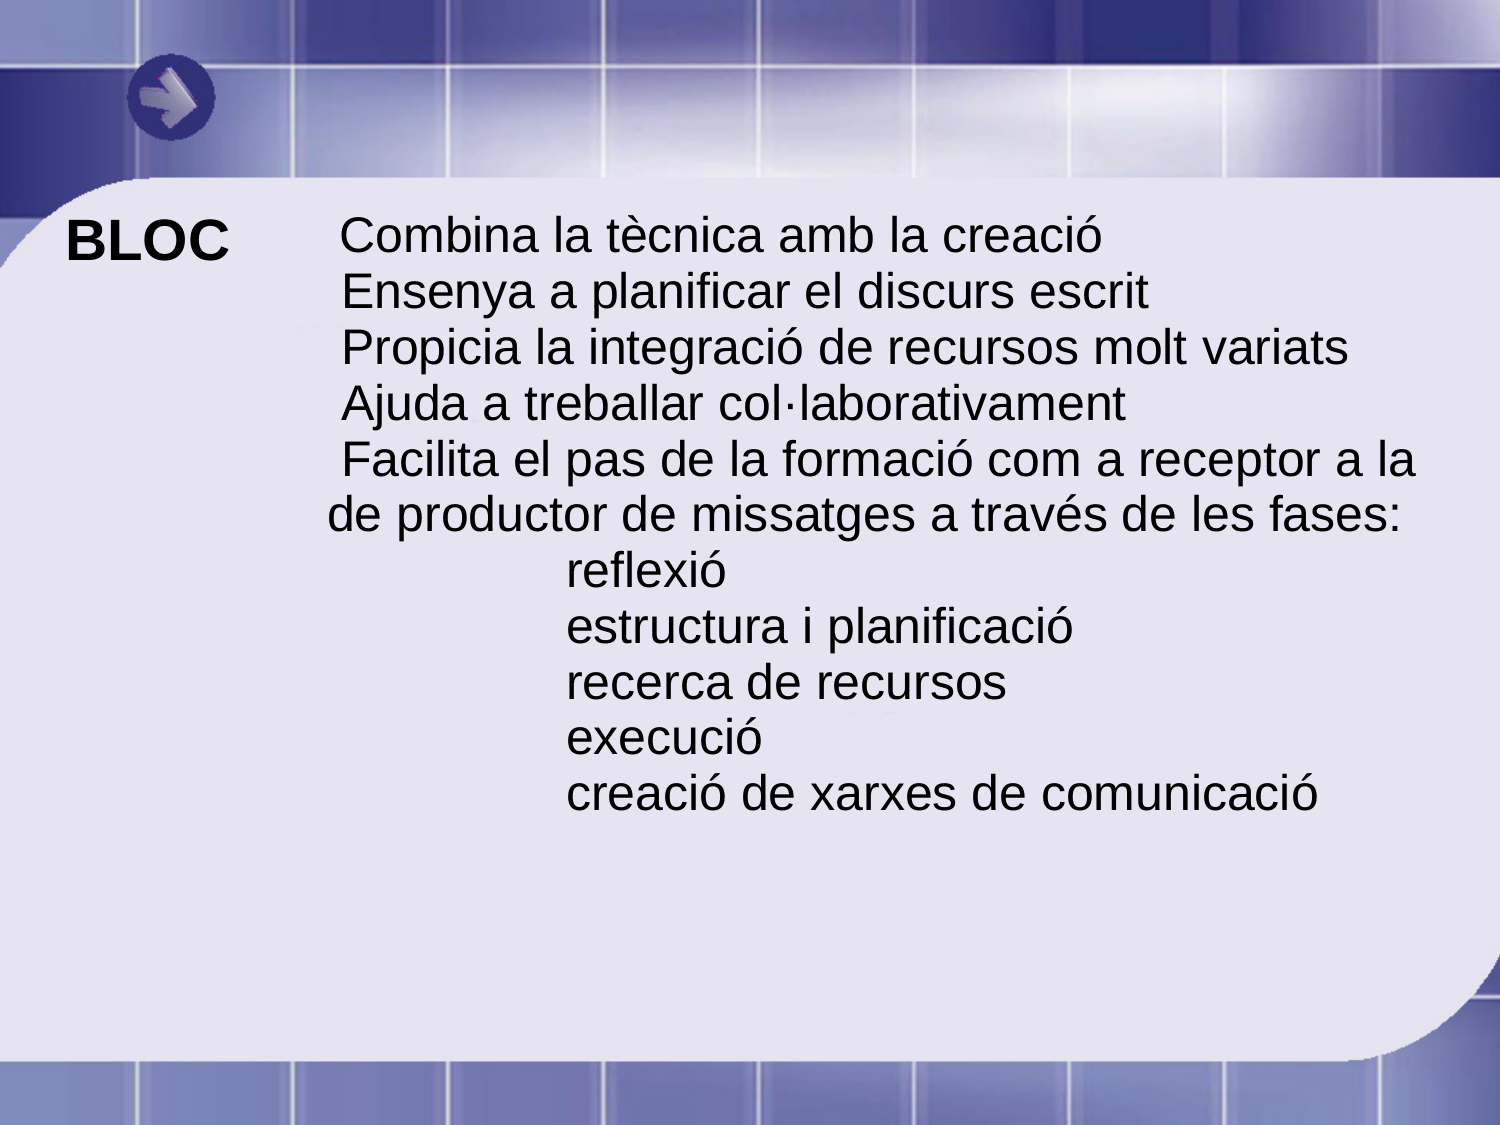

BLOC
 Combina la tècnica amb la creació
 Ensenya a planificar el discurs escrit
 Propicia la integració de recursos molt variats
 Ajuda a treballar col·laborativament
 Facilita el pas de la formació com a receptor a la de productor de missatges a través de les fases:
 reflexió
 estructura i planificació
 recerca de recursos
 execució
 creació de xarxes de comunicació